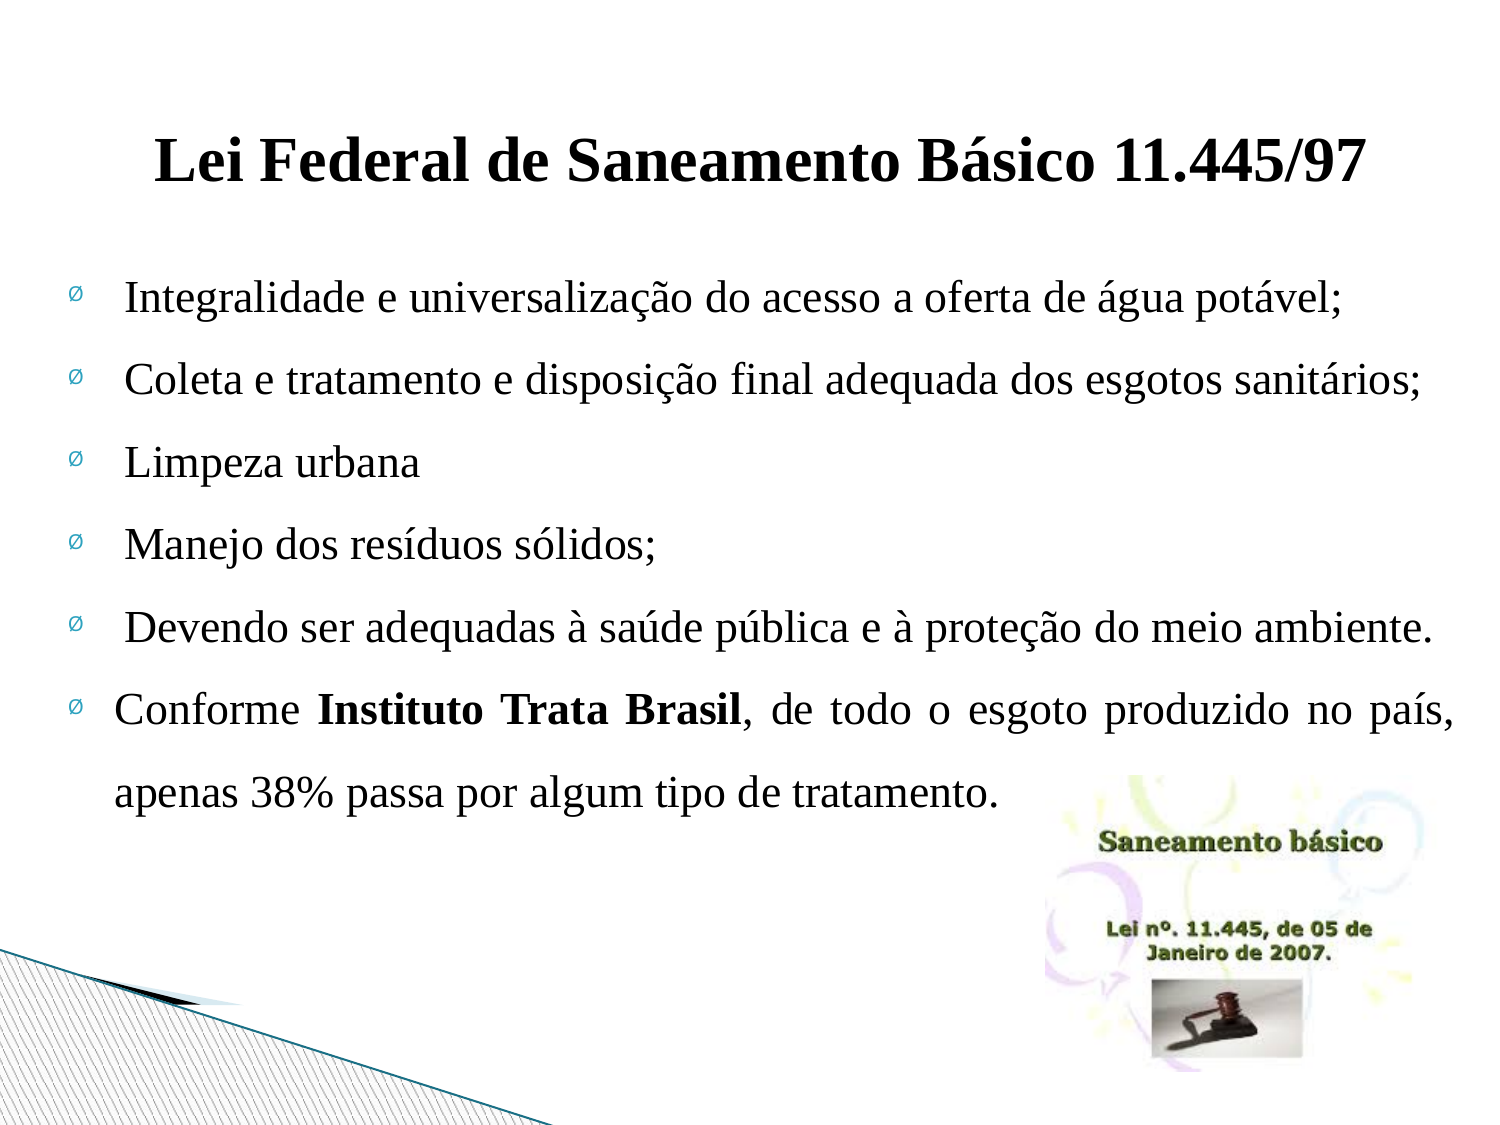

# Lei Federal de Saneamento Básico 11.445/97
Integralidade e universalização do acesso a oferta de água potável;
Coleta e tratamento e disposição final adequada dos esgotos sanitários;
Limpeza urbana
Manejo dos resíduos sólidos;
Devendo ser adequadas à saúde pública e à proteção do meio ambiente.
Conforme Instituto Trata Brasil, de todo o esgoto produzido no país, apenas 38% passa por algum tipo de tratamento.